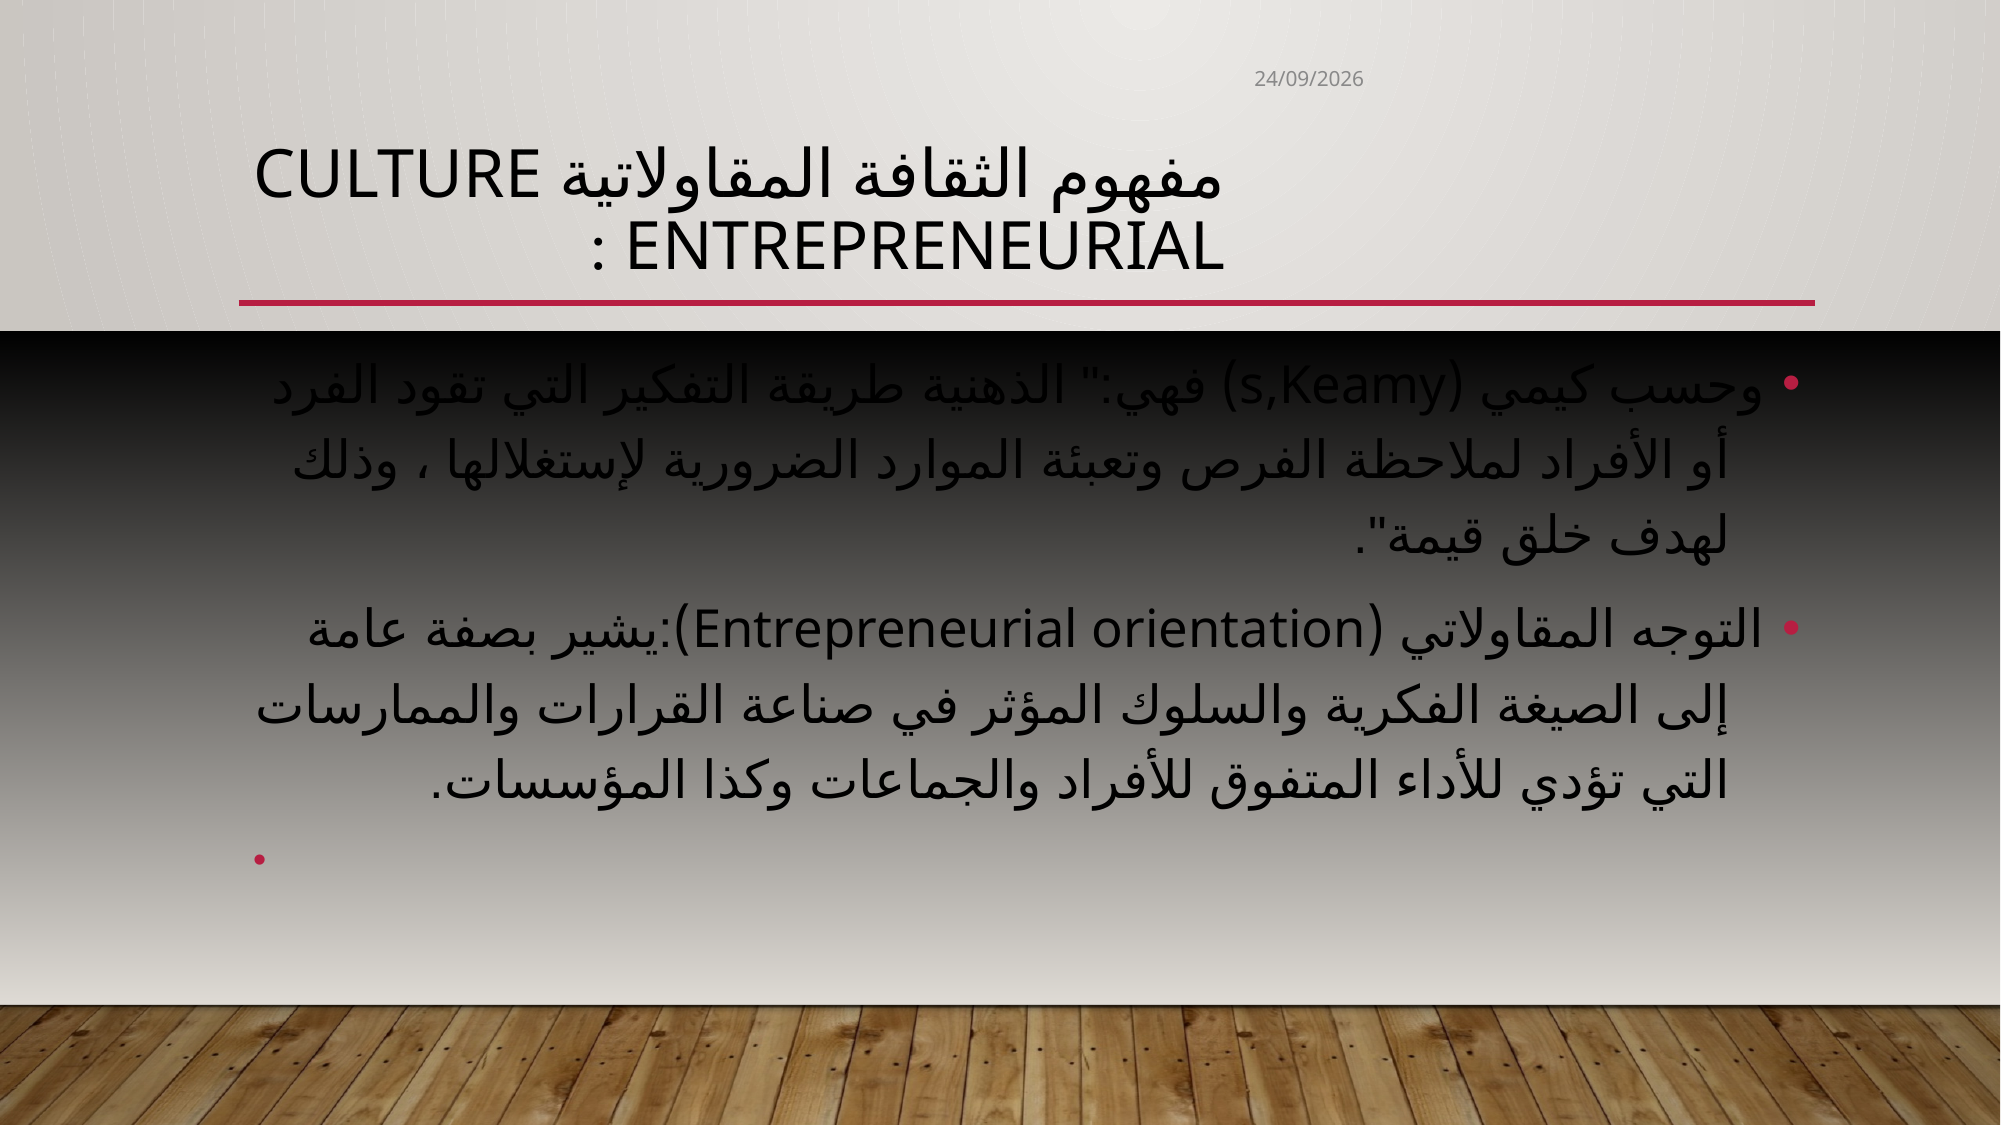

# مفهوم الثقافة المقاولاتية Culture Entrepreneurial :
وحسب كيمي (s,Keamy) فهي:" الذهنية طريقة التفكير التي تقود الفرد أو الأفراد لملاحظة الفرص وتعبئة الموارد الضرورية لإستغلالها ، وذلك لهدف خلق قيمة".
التوجه المقاولاتي (Entrepreneurial orientation):يشير بصفة عامة إلى الصيغة الفكرية والسلوك المؤثر في صناعة القرارات والممارسات التي تؤدي للأداء المتفوق للأفراد والجماعات وكذا المؤسسات.